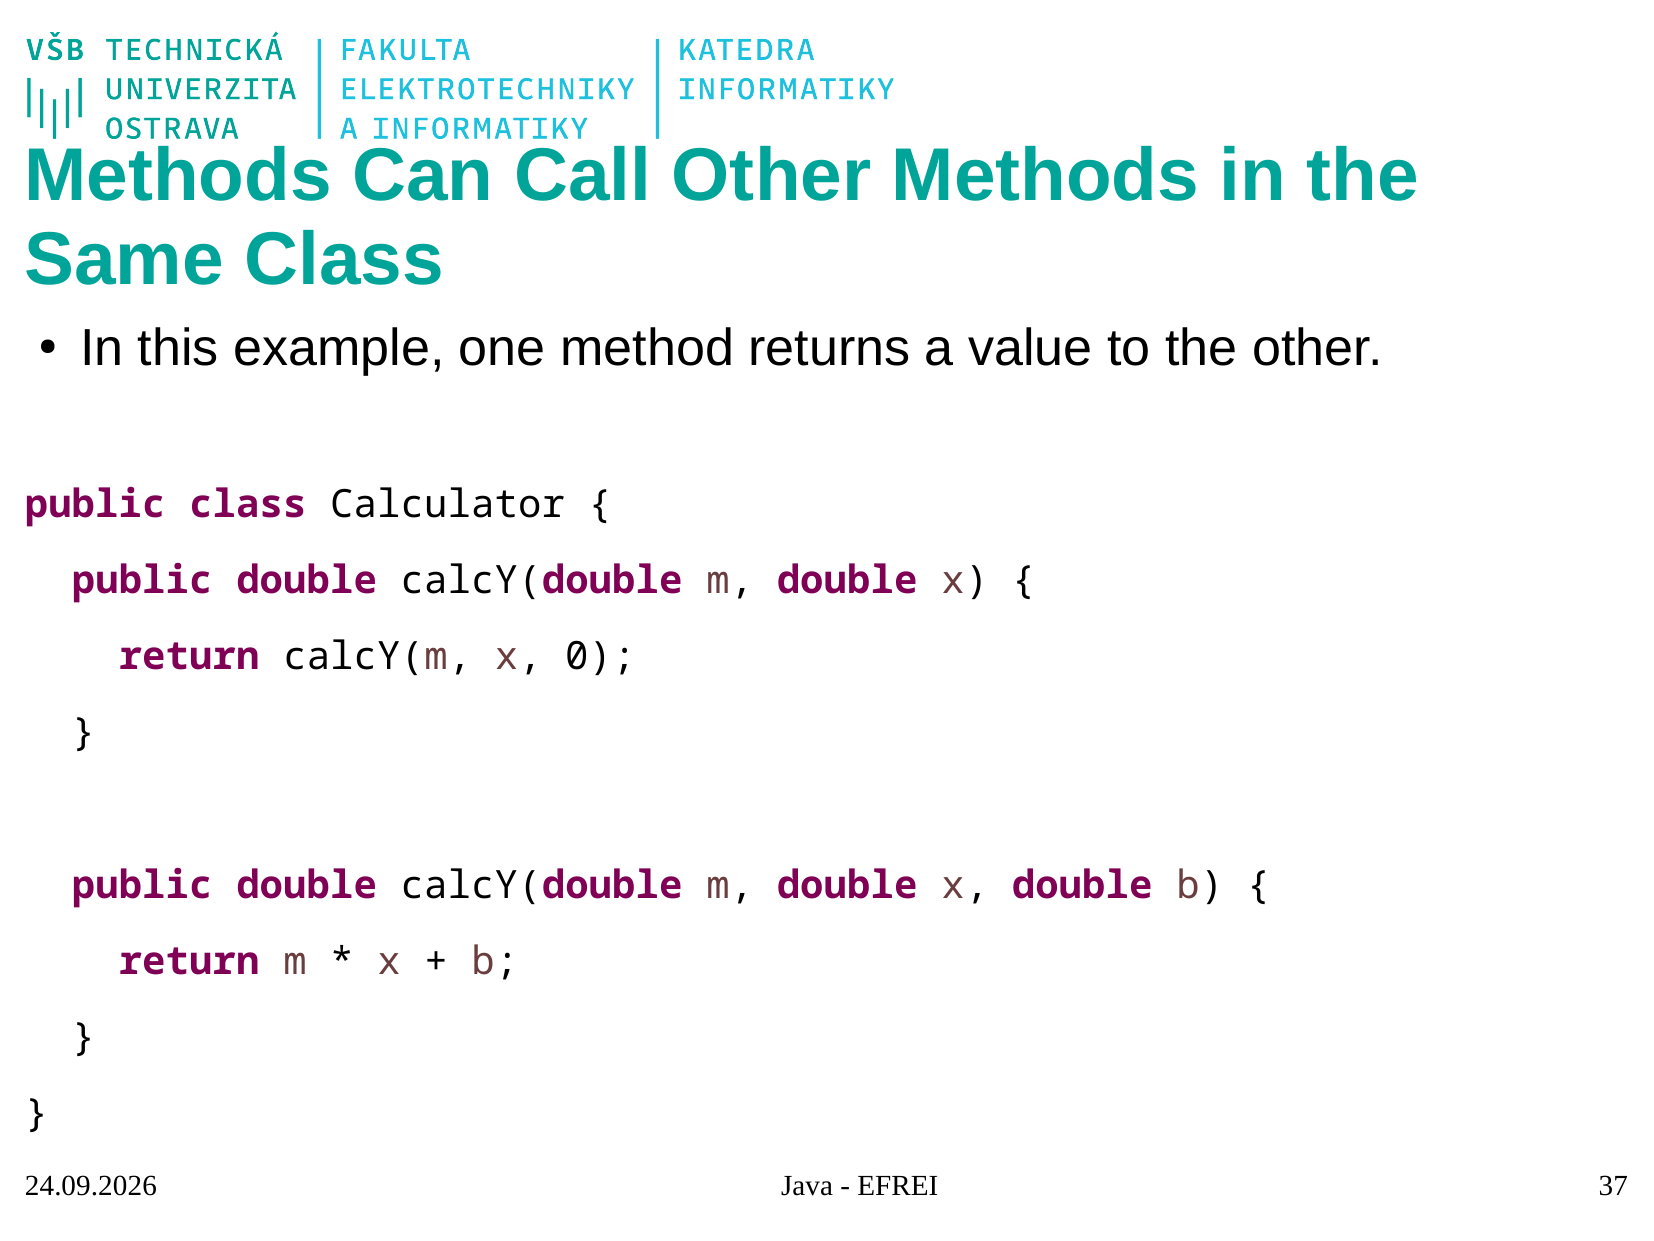

# Methods Can Call Other Methods in the Same Class
In this example, one method returns a value to the other.
public class Calculator {
 public double calcY(double m, double x) {
 return calcY(m, x, 0);
 }
 public double calcY(double m, double x, double b) {
 return m * x + b;
 }
}
Java - EFREI
37